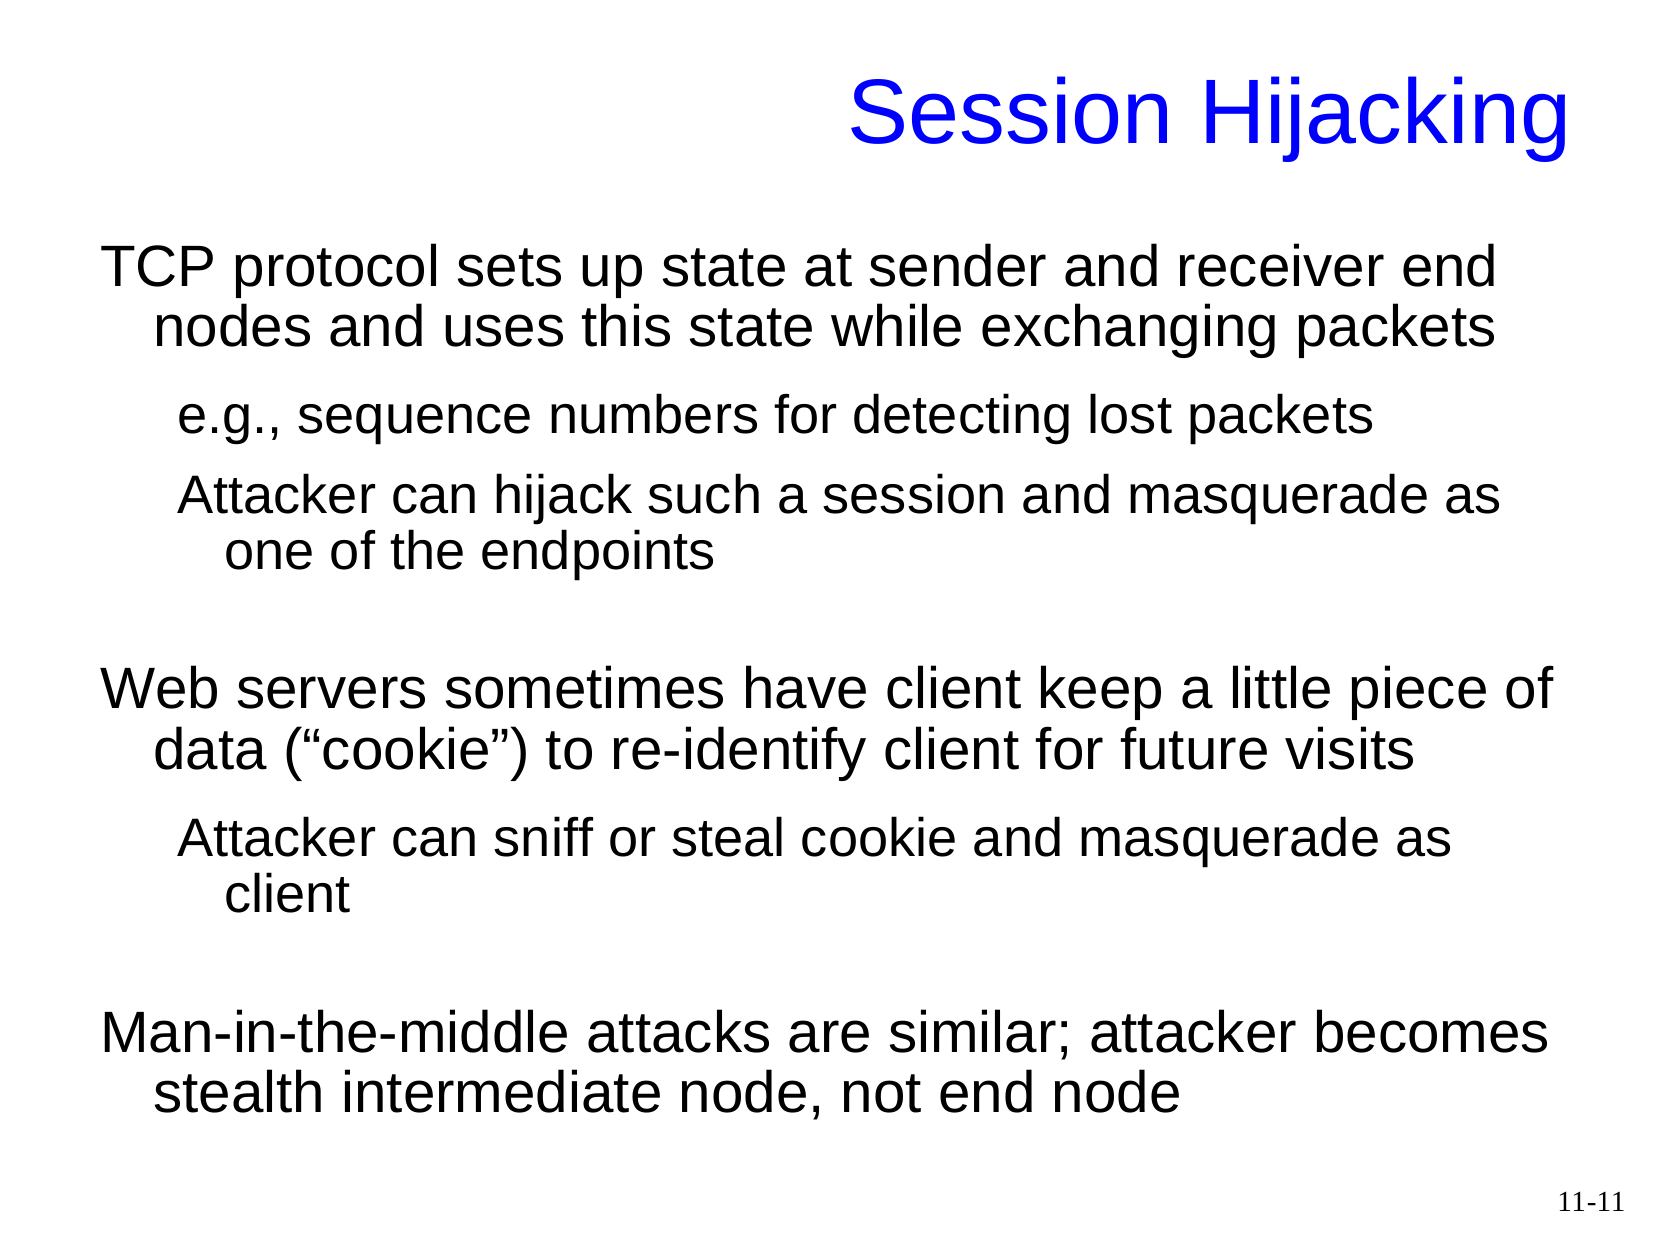

# Session Hijacking
TCP protocol sets up state at sender and receiver end nodes and uses this state while exchanging packets
e.g., sequence numbers for detecting lost packets
Attacker can hijack such a session and masquerade as one of the endpoints
Web servers sometimes have client keep a little piece of data (“cookie”) to re-identify client for future visits
Attacker can sniff or steal cookie and masquerade as client
Man-in-the-middle attacks are similar; attacker becomes stealth intermediate node, not end node